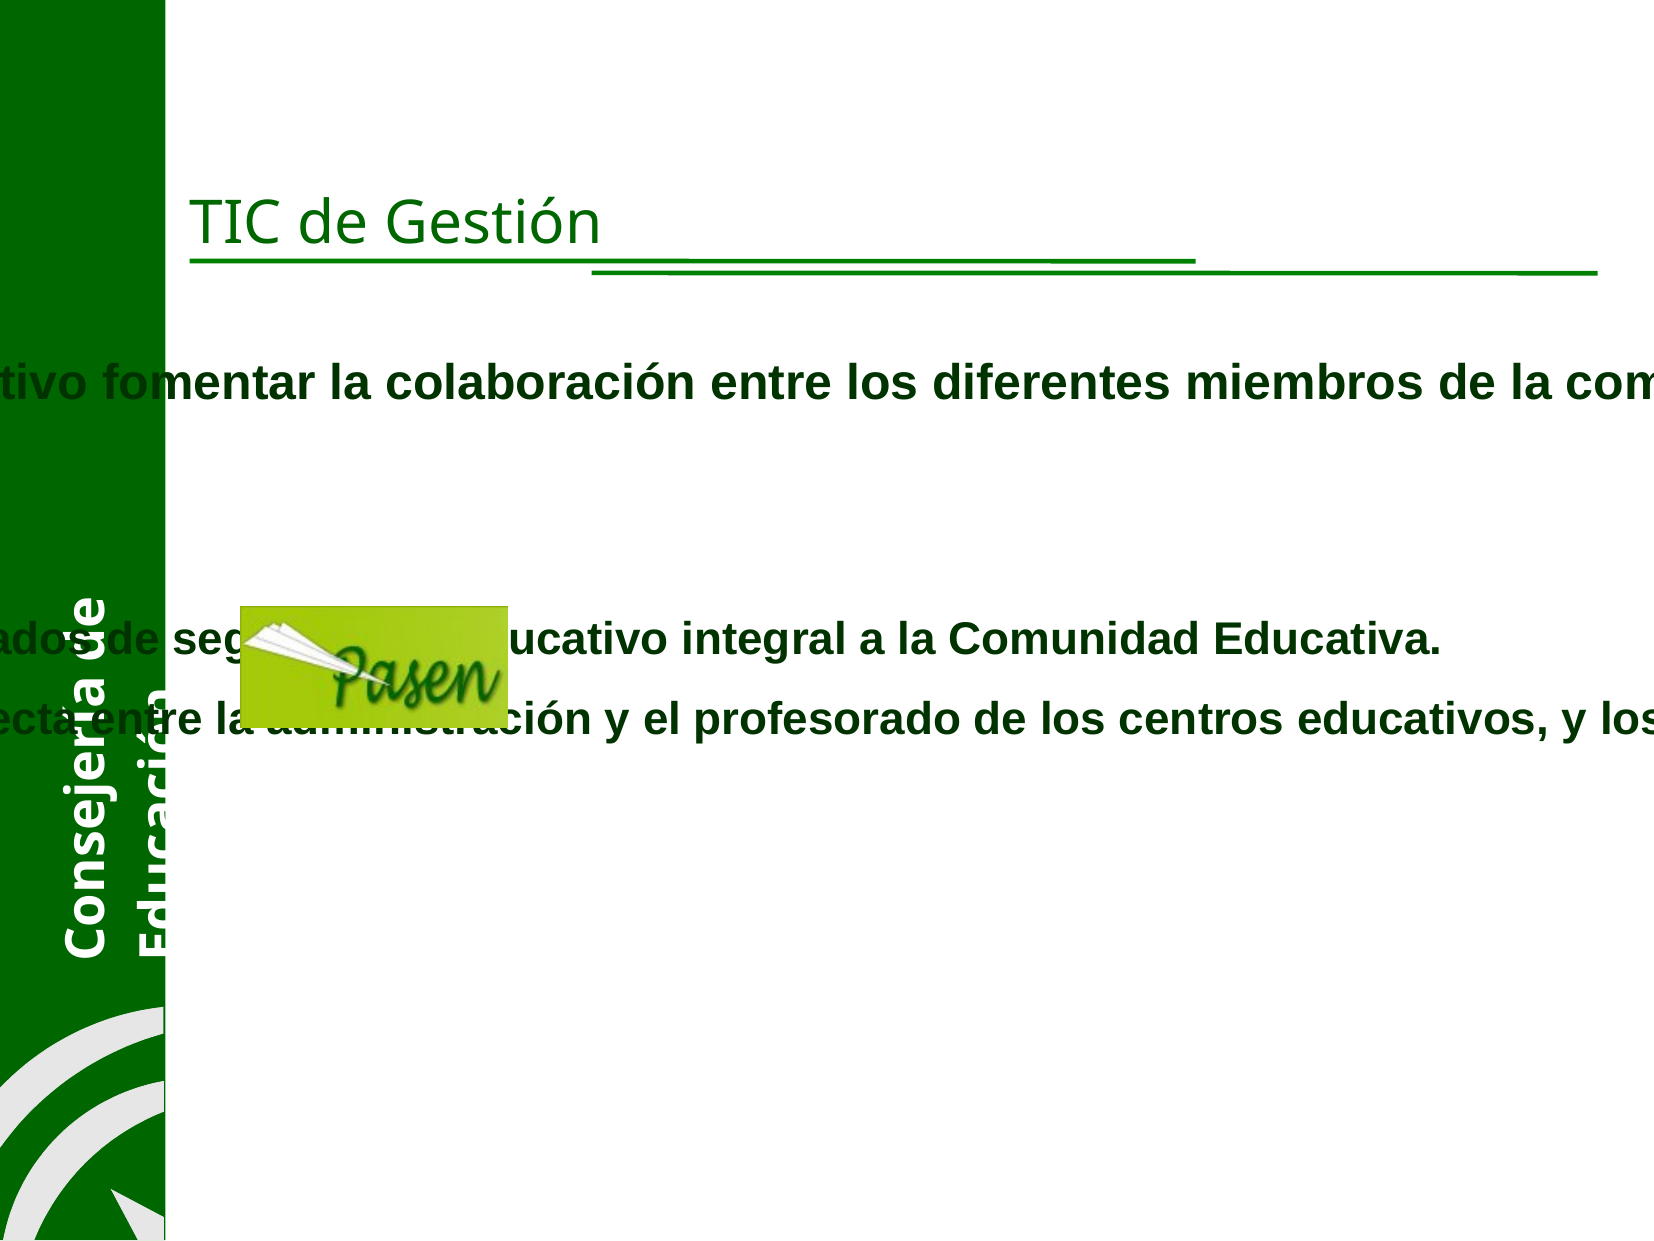

TIC de Gestión
El sistema PASEN tiene como objetivo fomentar la colaboración entre los diferentes miembros de la comunidad educativa.
ofrece servicios personalizados de seguimiento educativo integral a la Comunidad Educativa.
facilita la comunicación directa entre la administración y el profesorado de los centros educativos, y los padres, madres, alumnos y alumnas.